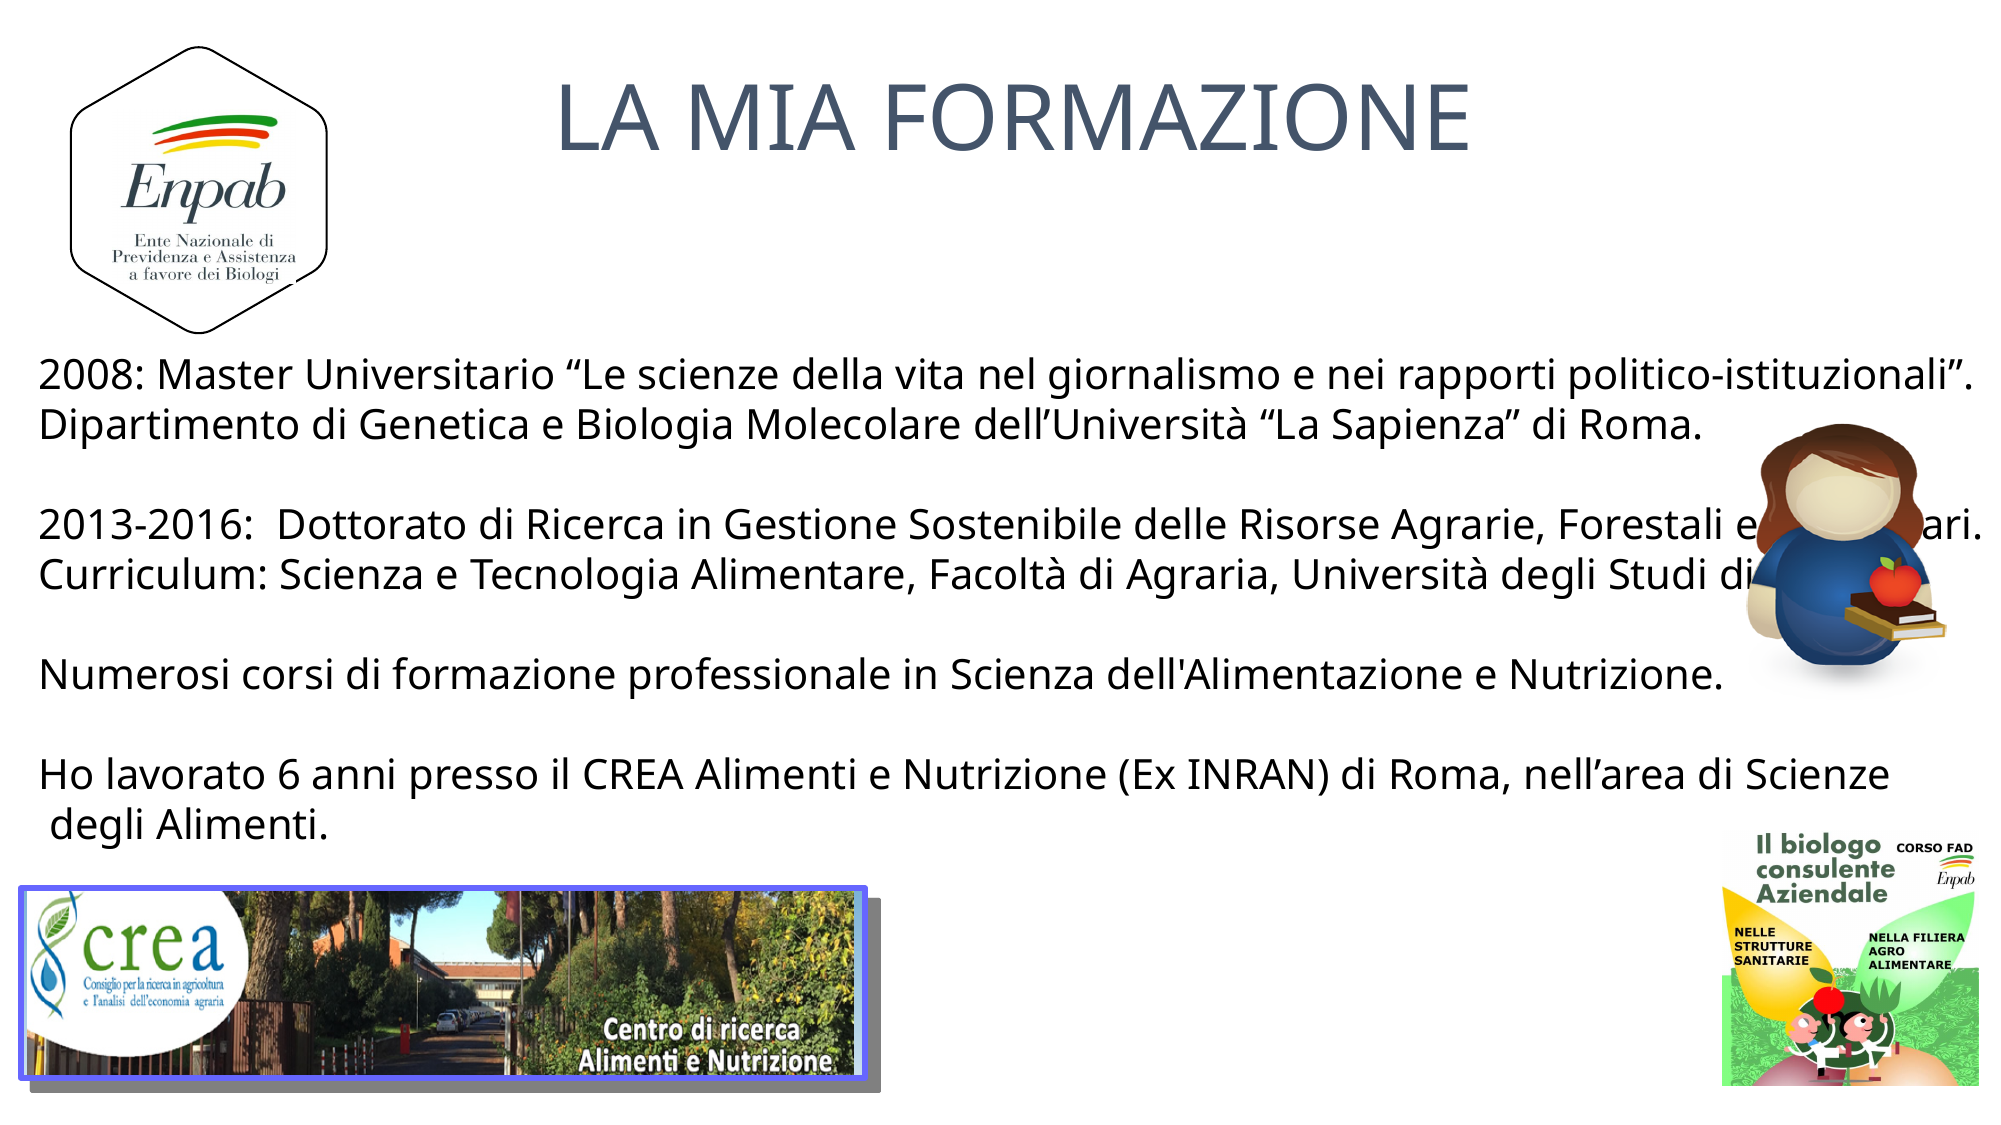

LA MIA FORMAZIONE
2008: Master Universitario “Le scienze della vita nel giornalismo e nei rapporti politico-istituzionali”.
Dipartimento di Genetica e Biologia Molecolare dell’Università “La Sapienza” di Roma.
2013-2016: Dottorato di Ricerca in Gestione Sostenibile delle Risorse Agrarie, Forestali e Alimentari.
Curriculum: Scienza e Tecnologia Alimentare, Facoltà di Agraria, Università degli Studi di Firenze.
Numerosi corsi di formazione professionale in Scienza dell'Alimentazione e Nutrizione.
Ho lavorato 6 anni presso il CREA Alimenti e Nutrizione (Ex INRAN) di Roma, nell’area di Scienze
 degli Alimenti.